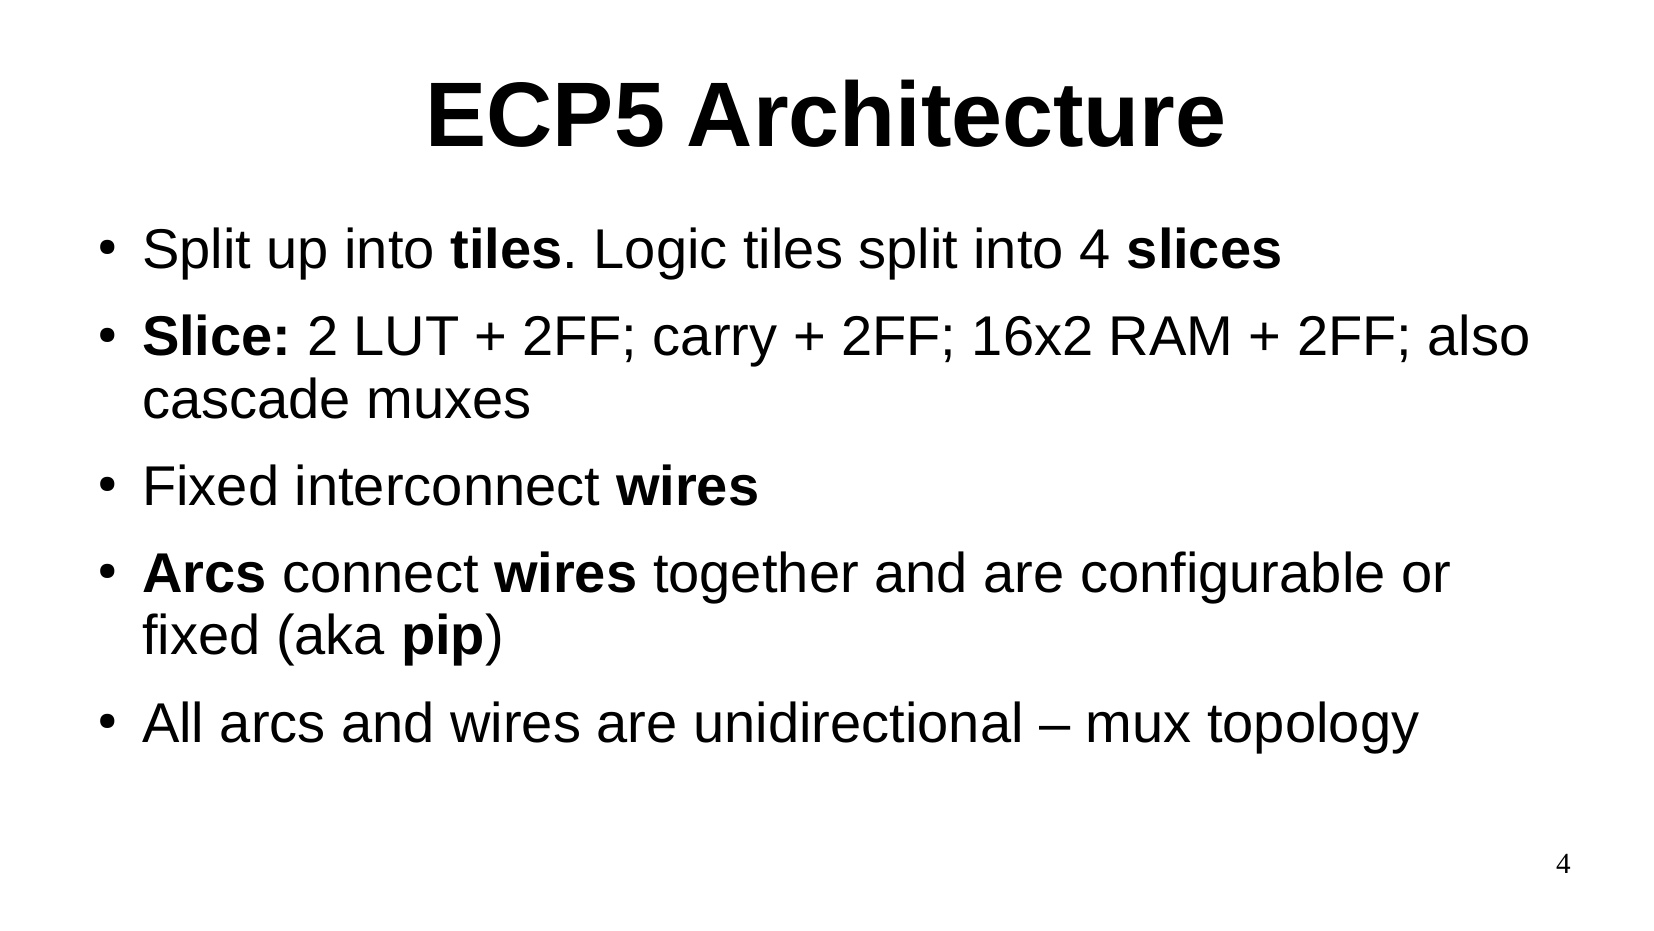

# ECP5 Architecture
Split up into tiles. Logic tiles split into 4 slices
Slice: 2 LUT + 2FF; carry + 2FF; 16x2 RAM + 2FF; also cascade muxes
Fixed interconnect wires
Arcs connect wires together and are configurable or fixed (aka pip)
All arcs and wires are unidirectional – mux topology